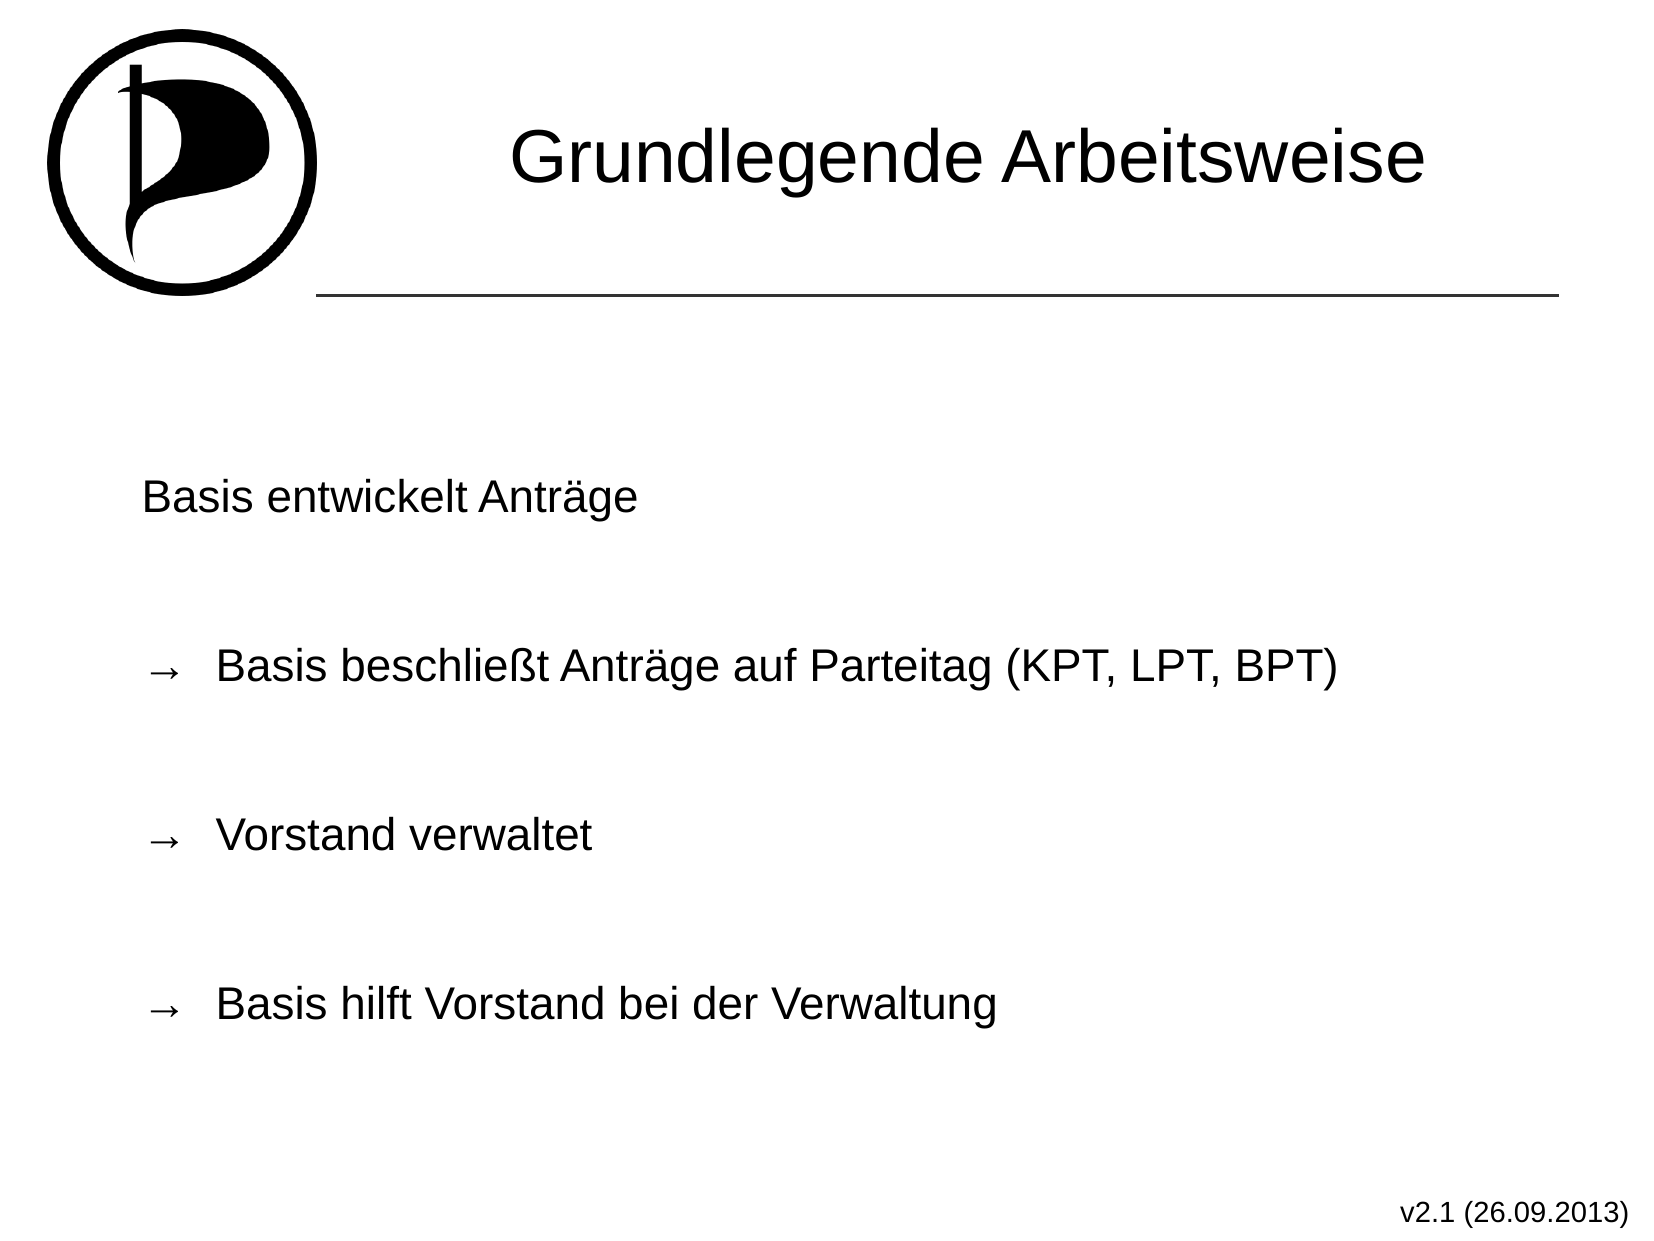

# Grundlegende Arbeitsweise
Basis entwickelt Anträge
→ 	Basis beschließt Anträge auf Parteitag (KPT, LPT, BPT)
→ 	Vorstand verwaltet
→ 	Basis hilft Vorstand bei der Verwaltung
v2.1 (26.09.2013)